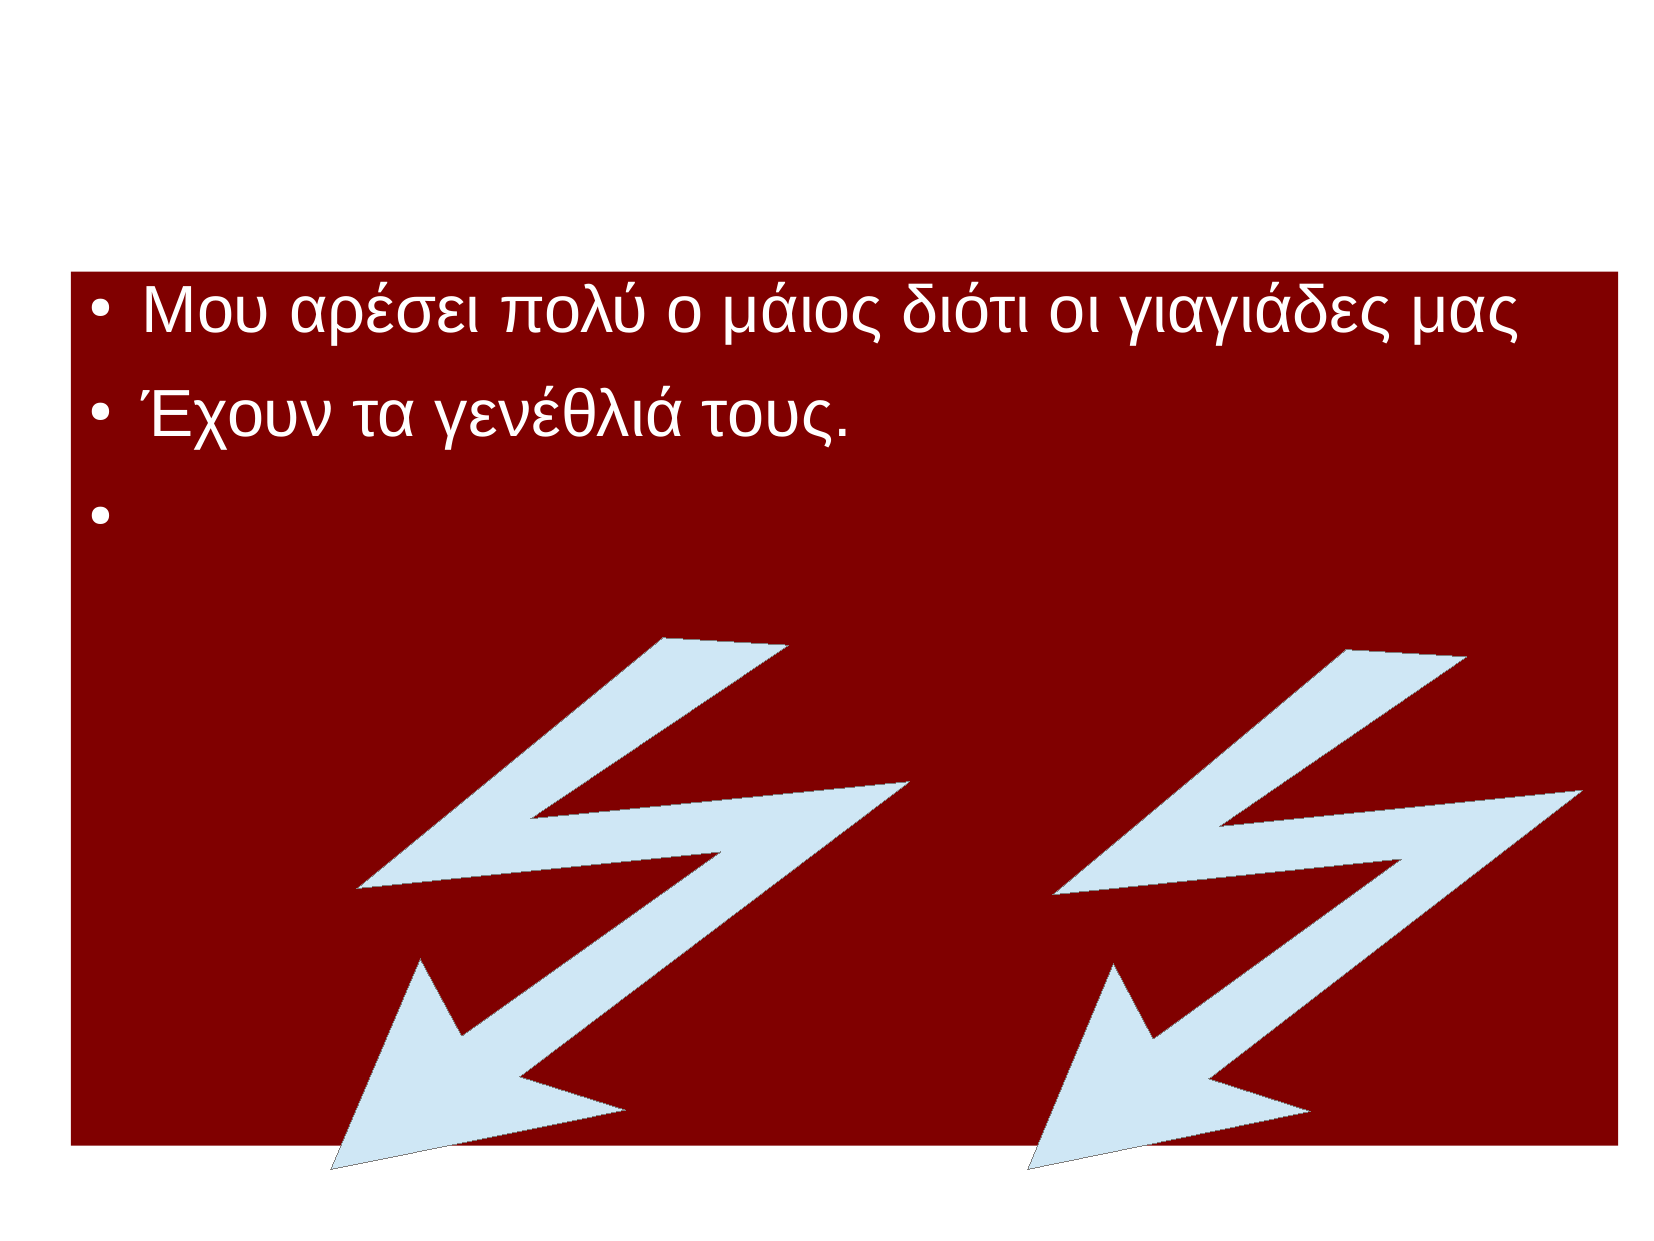

#
Μου αρέσει πολύ ο μάιος διότι οι γιαγιάδες μας
Έχουν τα γενέθλιά τους.